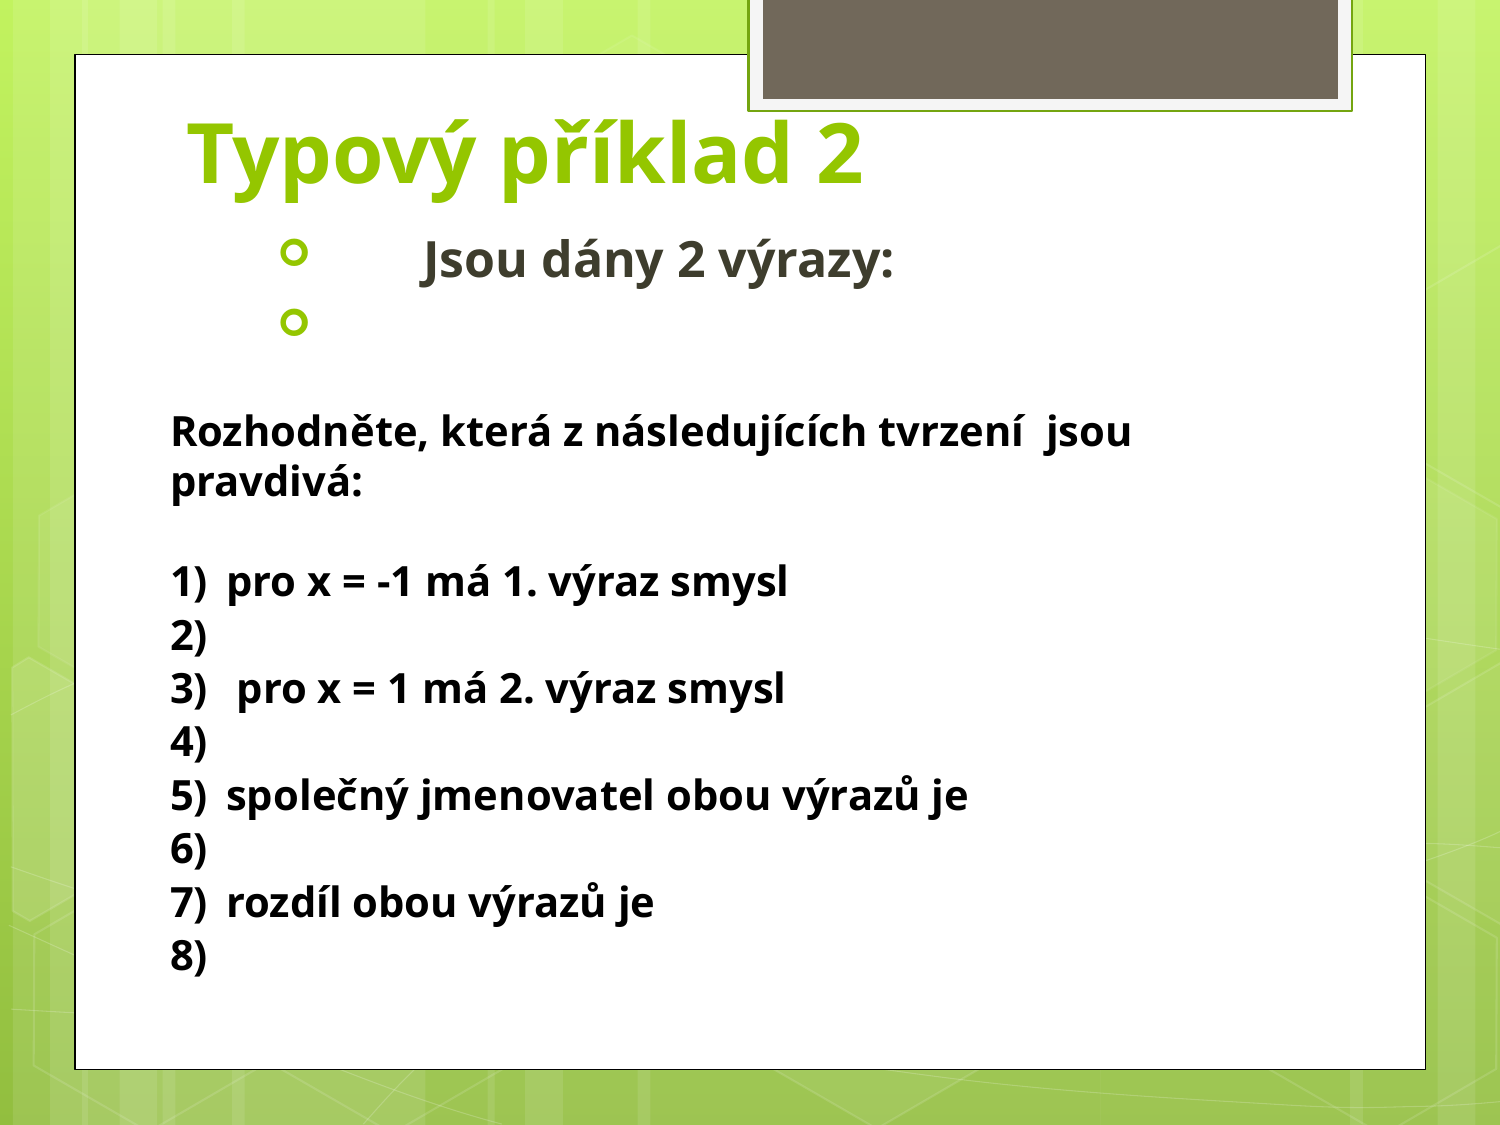

# Typový příklad 2
 Jsou dány 2 výrazy:
Rozhodněte, která z následujících tvrzení jsou pravdivá:
pro x = -1 má 1. výraz smysl
 pro x = 1 má 2. výraz smysl
společný jmenovatel obou výrazů je
rozdíl obou výrazů je